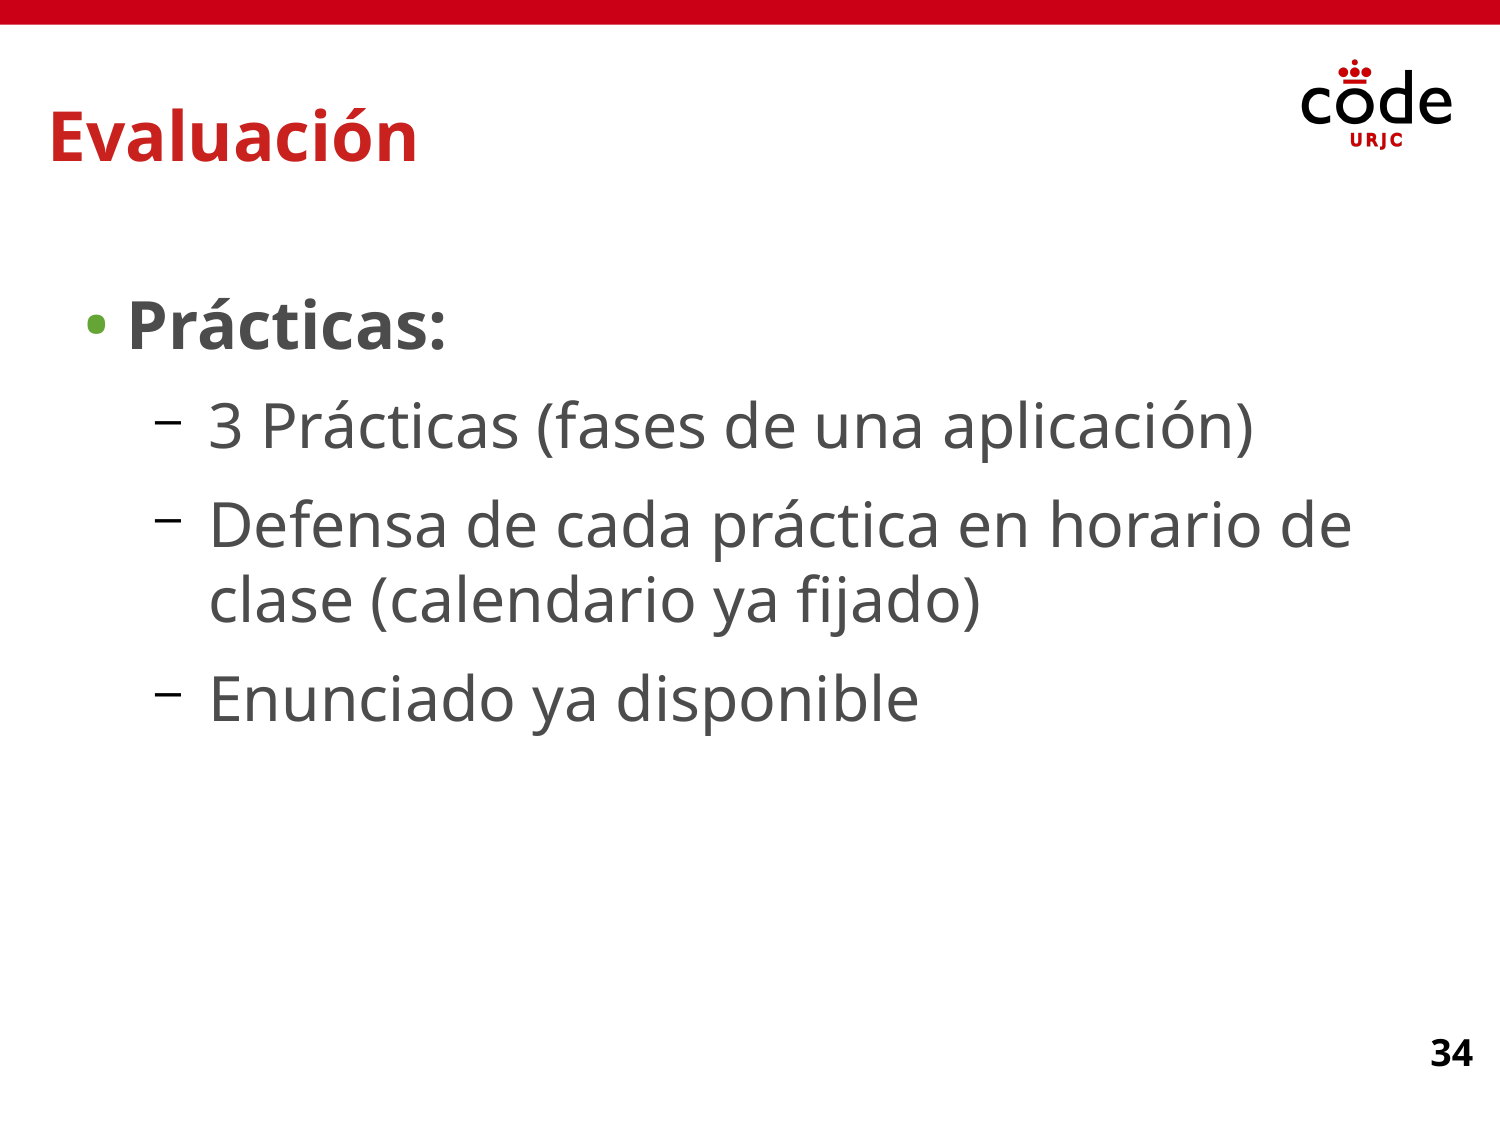

# Evaluación
Prácticas:
3 Prácticas (fases de una aplicación)
Defensa de cada práctica en horario de clase (calendario ya fijado)
Enunciado ya disponible
34